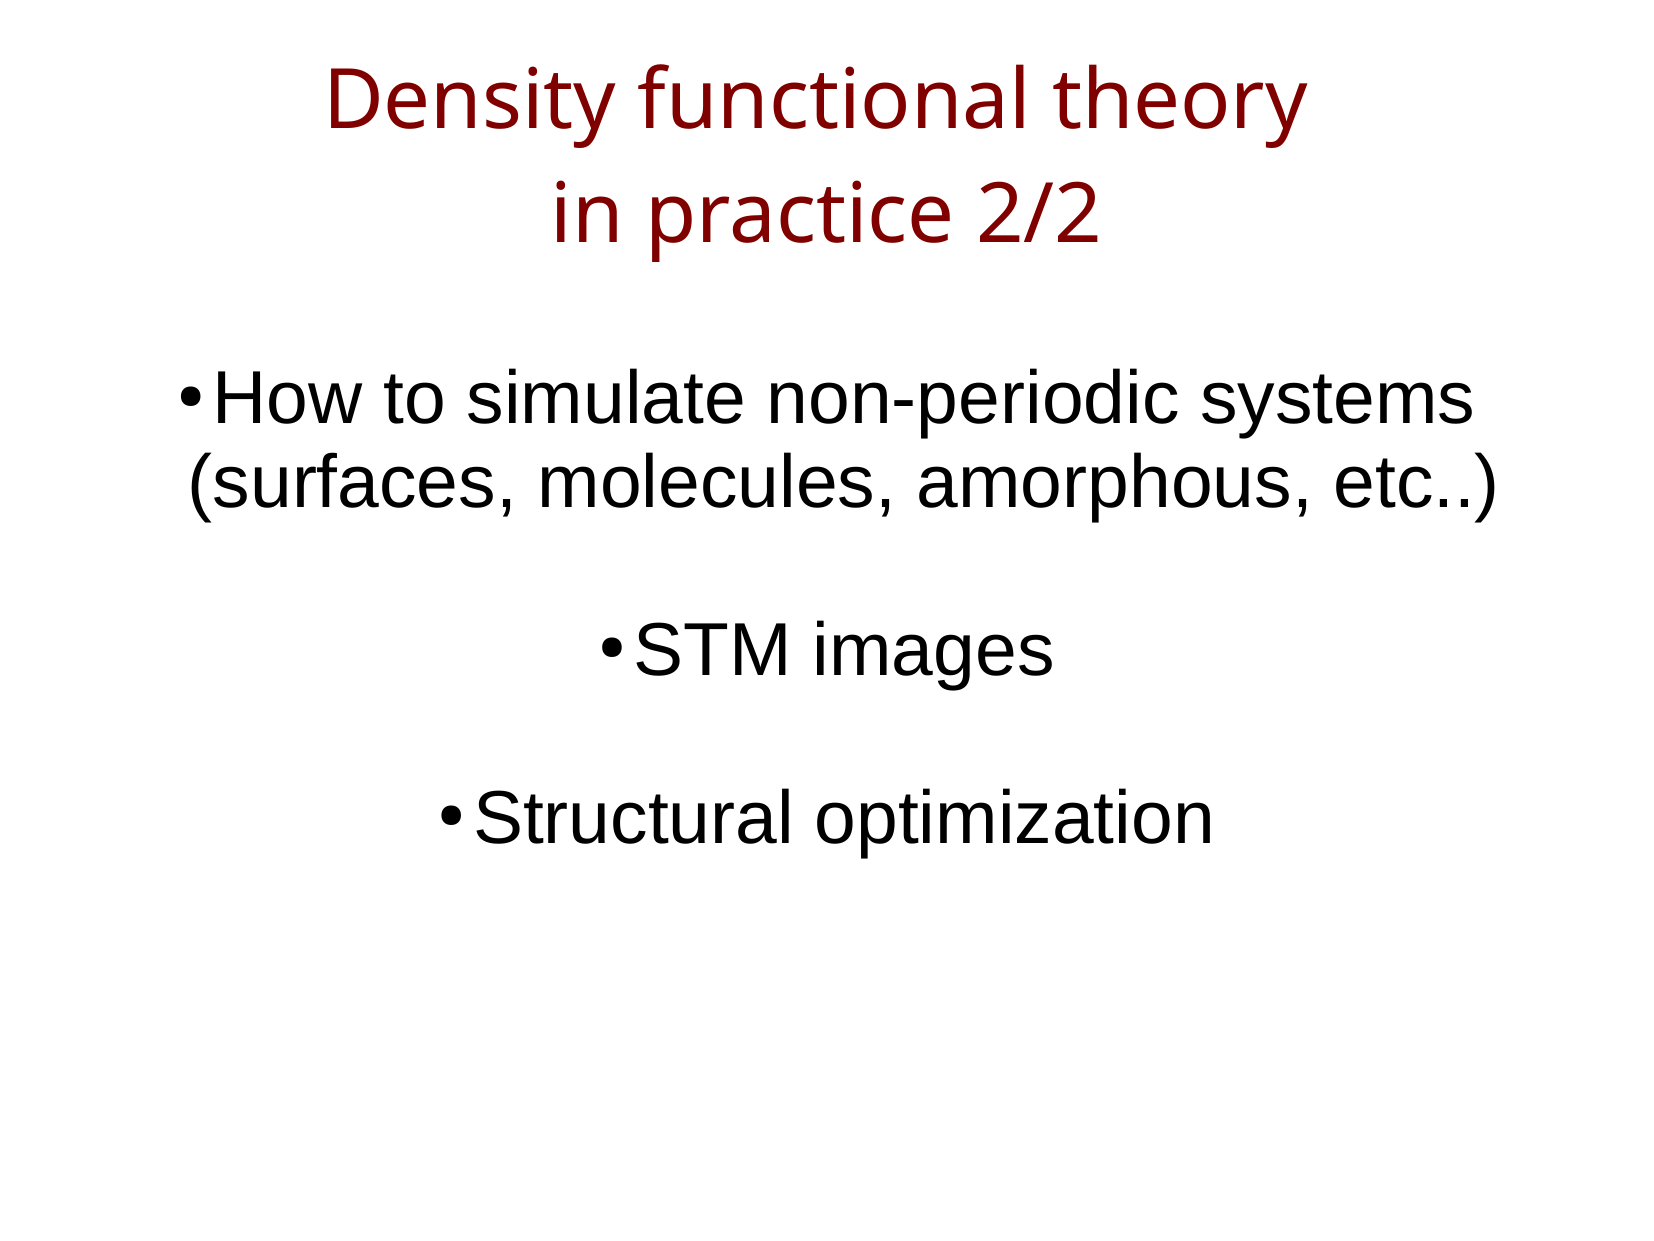

# Density functional theory in practice 2/2
How to simulate non-periodic systems
(surfaces, molecules, amorphous, etc..)
STM images
Structural optimization